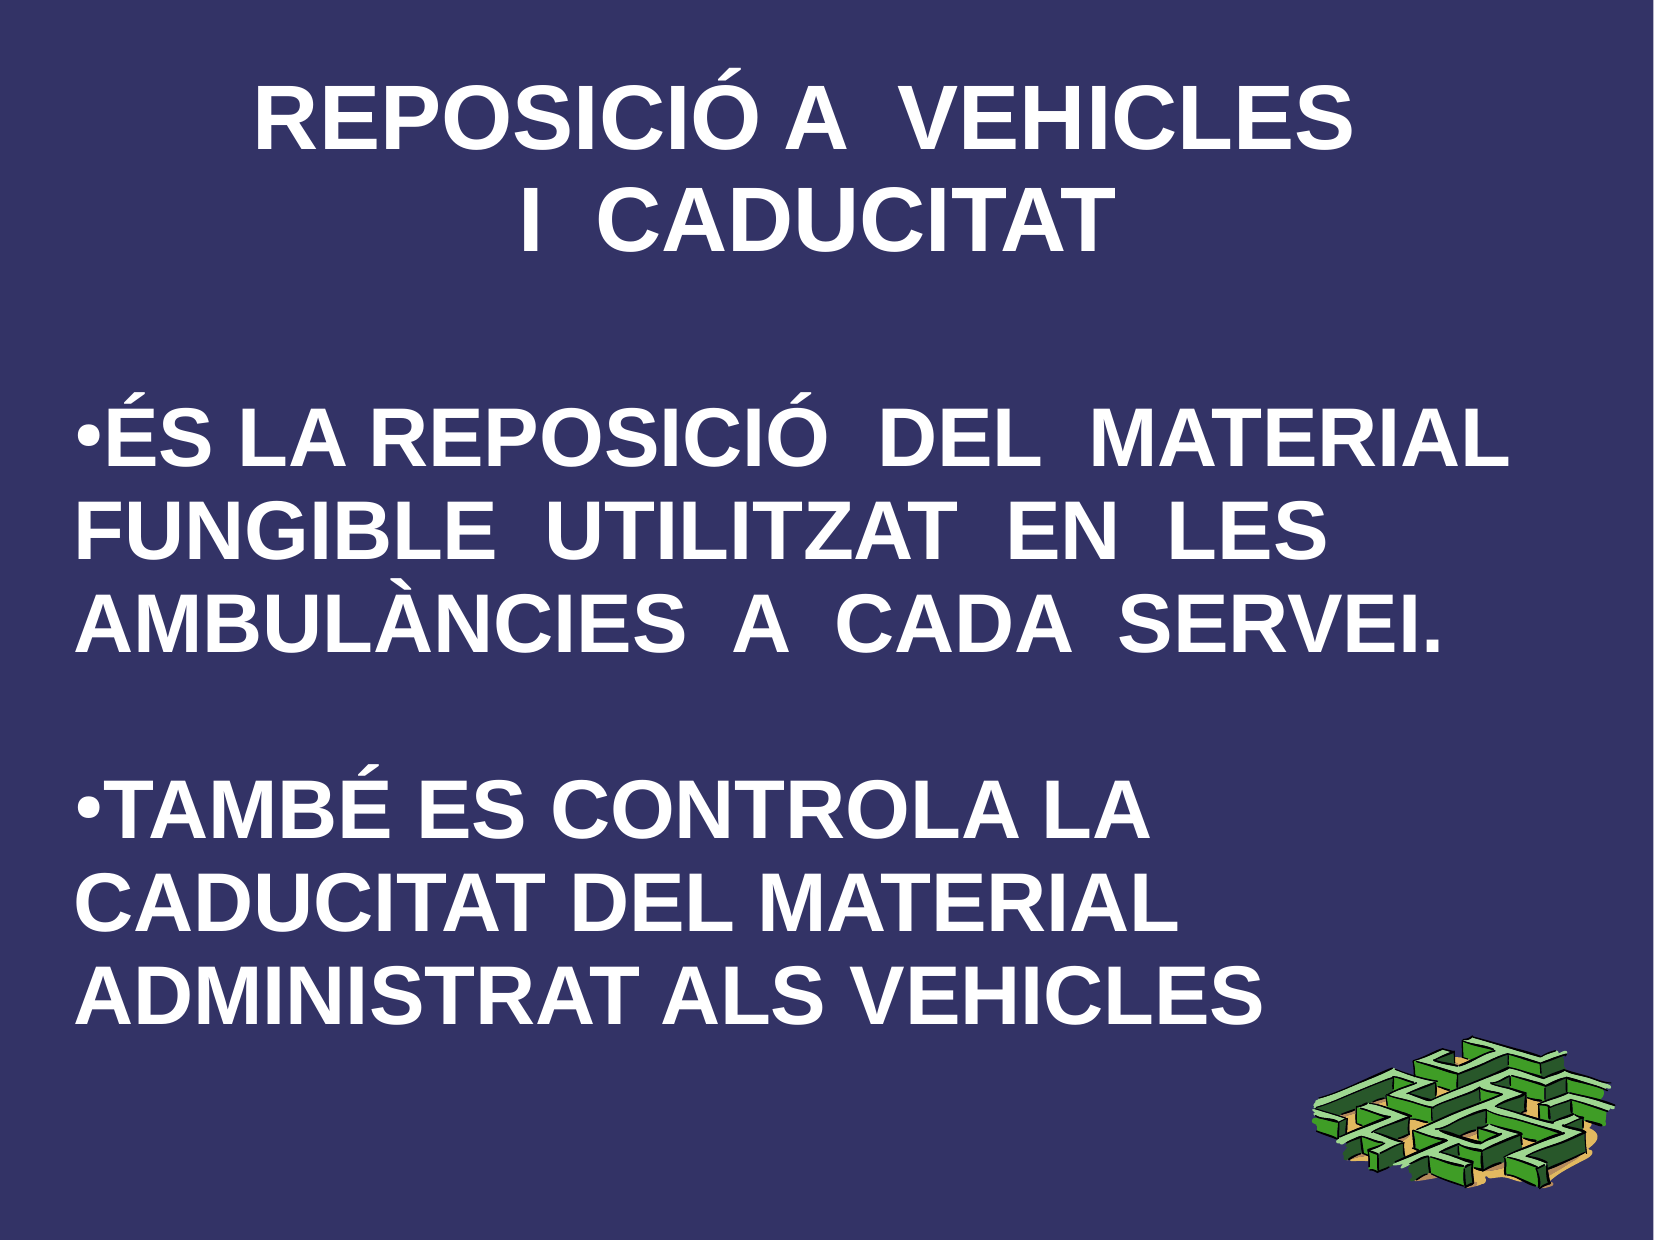

REPOSICIÓ A VEHICLES I CADUCITAT
ÉS LA REPOSICIÓ DEL MATERIAL FUNGIBLE UTILITZAT EN LES AMBULÀNCIES A CADA SERVEI.
TAMBÉ ES CONTROLA LA CADUCITAT DEL MATERIAL ADMINISTRAT ALS VEHICLES